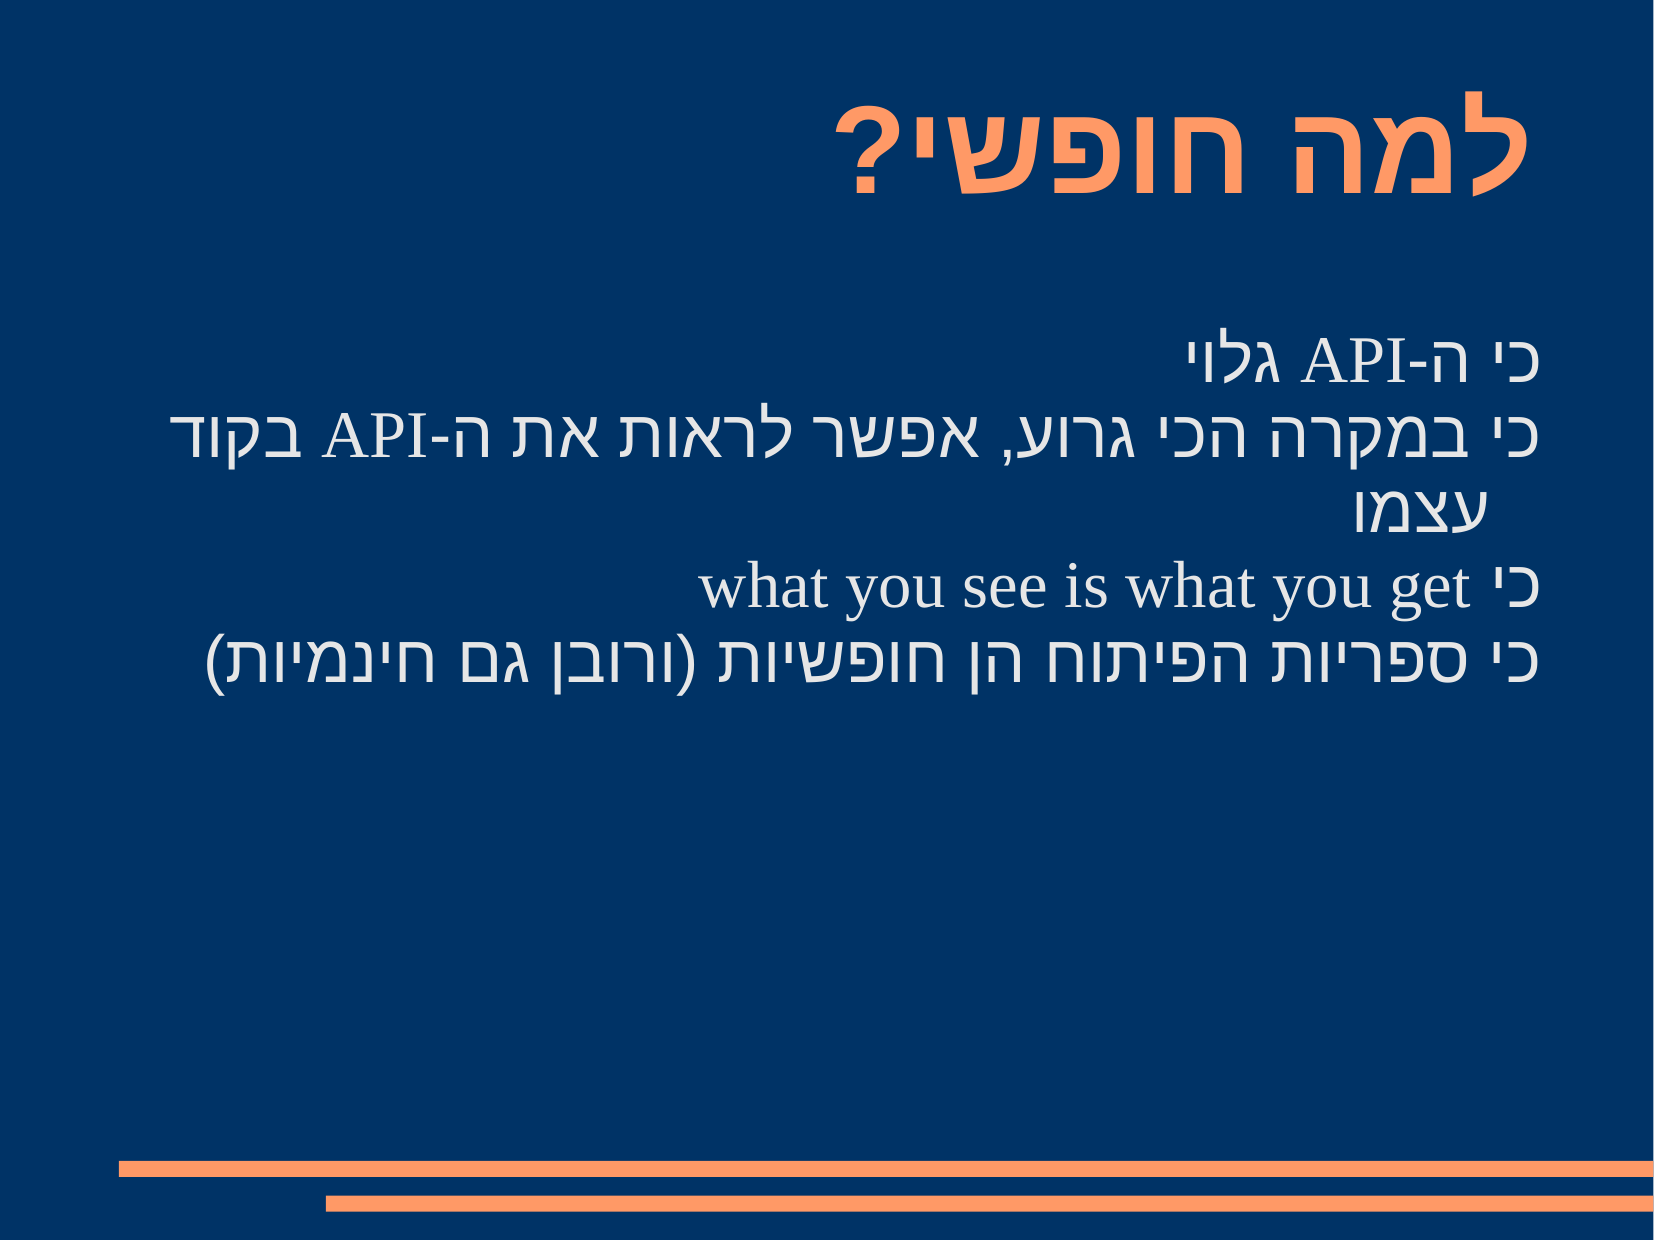

# למה חופשי?
כי ה-API גלוי
כי במקרה הכי גרוע, אפשר לראות את ה-API בקוד עצמו
כי what you see is what you get
כי ספריות הפיתוח הן חופשיות (ורובן גם חינמיות)